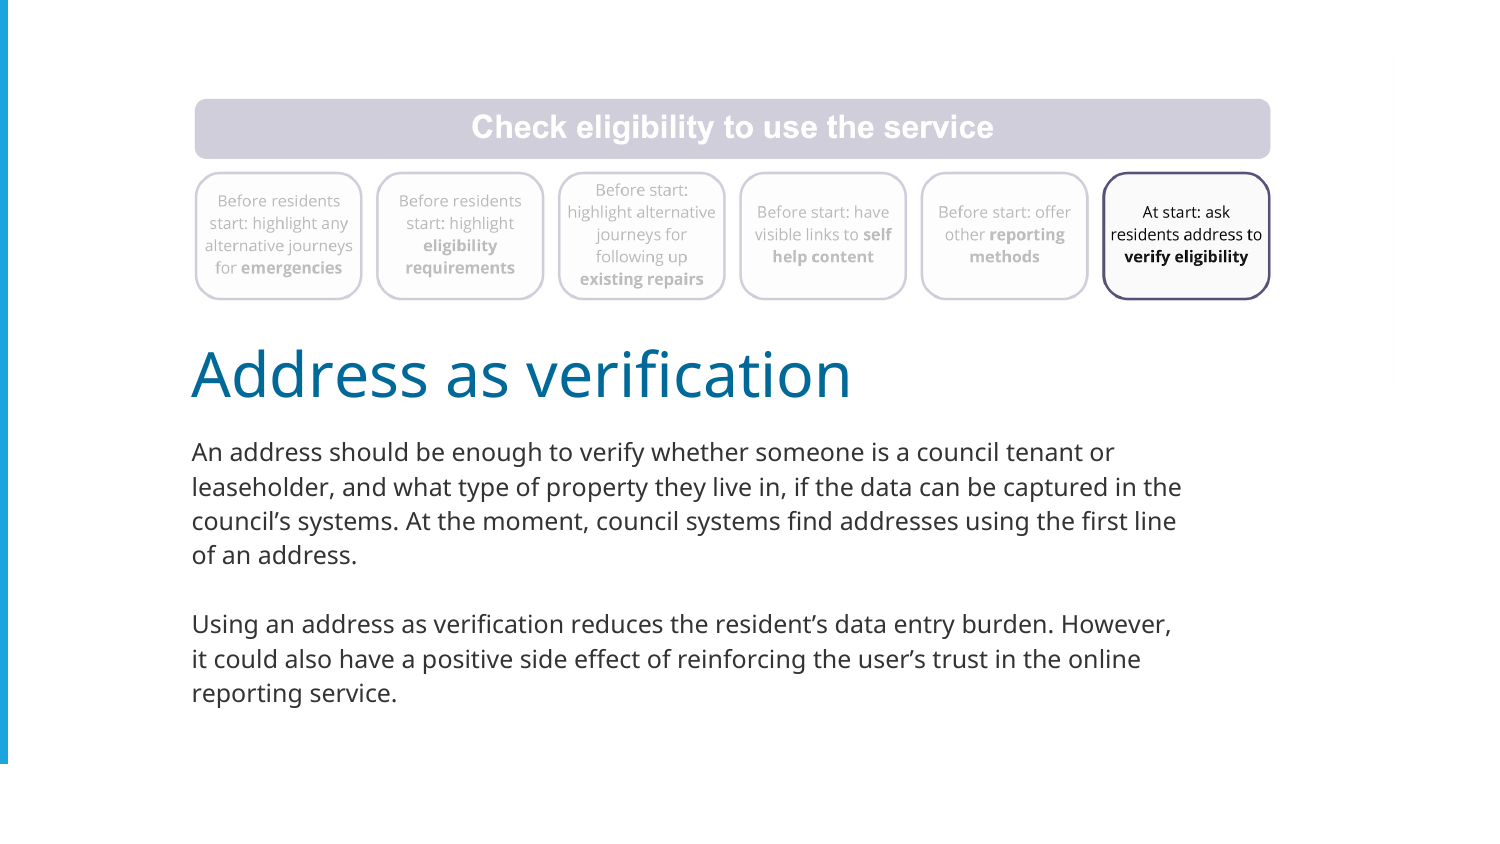

Address as verification
An address should be enough to verify whether someone is a council tenant or leaseholder, and what type of property they live in, if the data can be captured in the council’s systems. At the moment, council systems find addresses using the first line of an address.
Using an address as verification reduces the resident’s data entry burden. However, it could also have a positive side effect of reinforcing the user’s trust in the online reporting service.